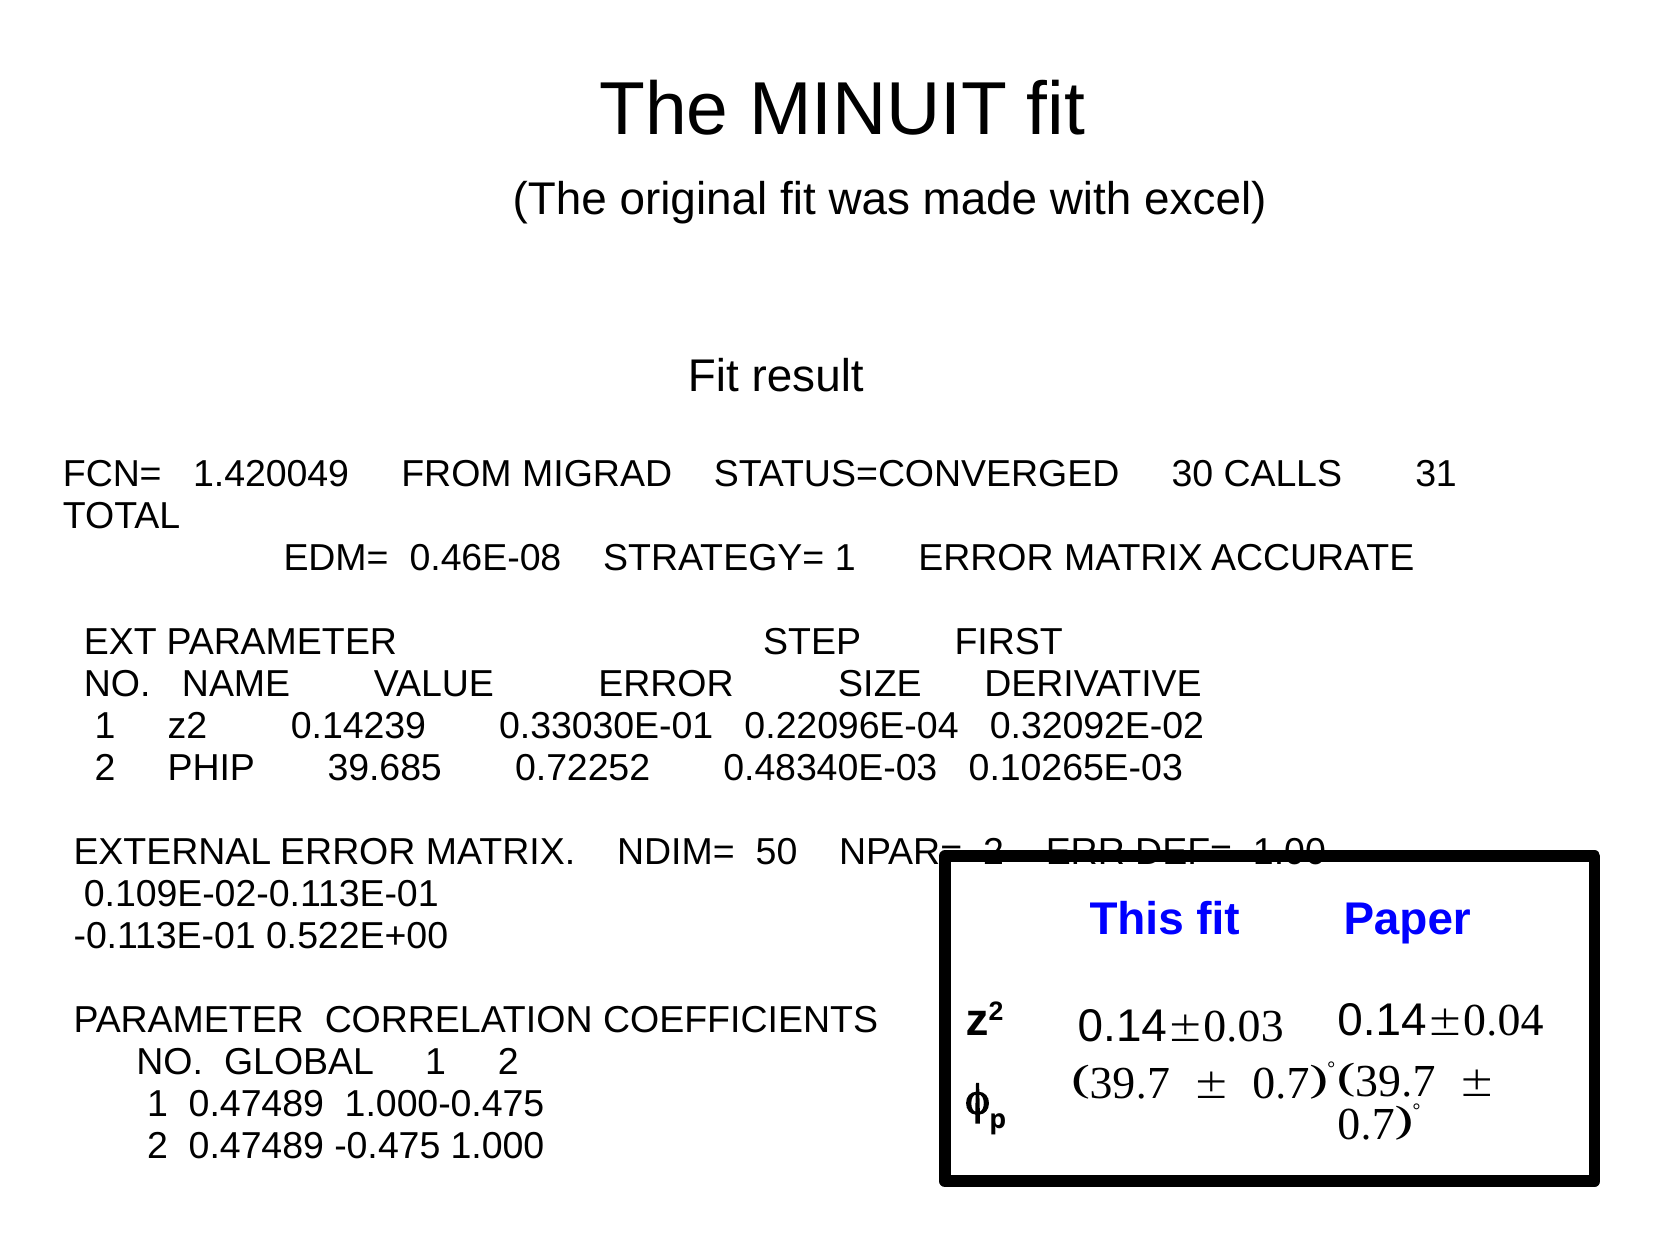

The MINUIT fit
 (The original fit was made with excel)
Fit result
FCN= 1.420049 FROM MIGRAD STATUS=CONVERGED 30 CALLS 31 TOTAL
 EDM= 0.46E-08 STRATEGY= 1 ERROR MATRIX ACCURATE
 EXT PARAMETER STEP FIRST
 NO. NAME VALUE ERROR SIZE DERIVATIVE
 1 z2 0.14239 0.33030E-01 0.22096E-04 0.32092E-02
 2 PHIP 39.685 0.72252 0.48340E-03 0.10265E-03
 EXTERNAL ERROR MATRIX. NDIM= 50 NPAR= 2 ERR DEF= 1.00
 0.109E-02-0.113E-01
 -0.113E-01 0.522E+00
 PARAMETER CORRELATION COEFFICIENTS
 NO. GLOBAL 1 2
 1 0.47489 1.000-0.475
 2 0.47489 -0.475 1.000
This fit
Paper
z2
0.140.04
0.140.03
fp
(39.7  0.7)°
(39.7  0.7)°